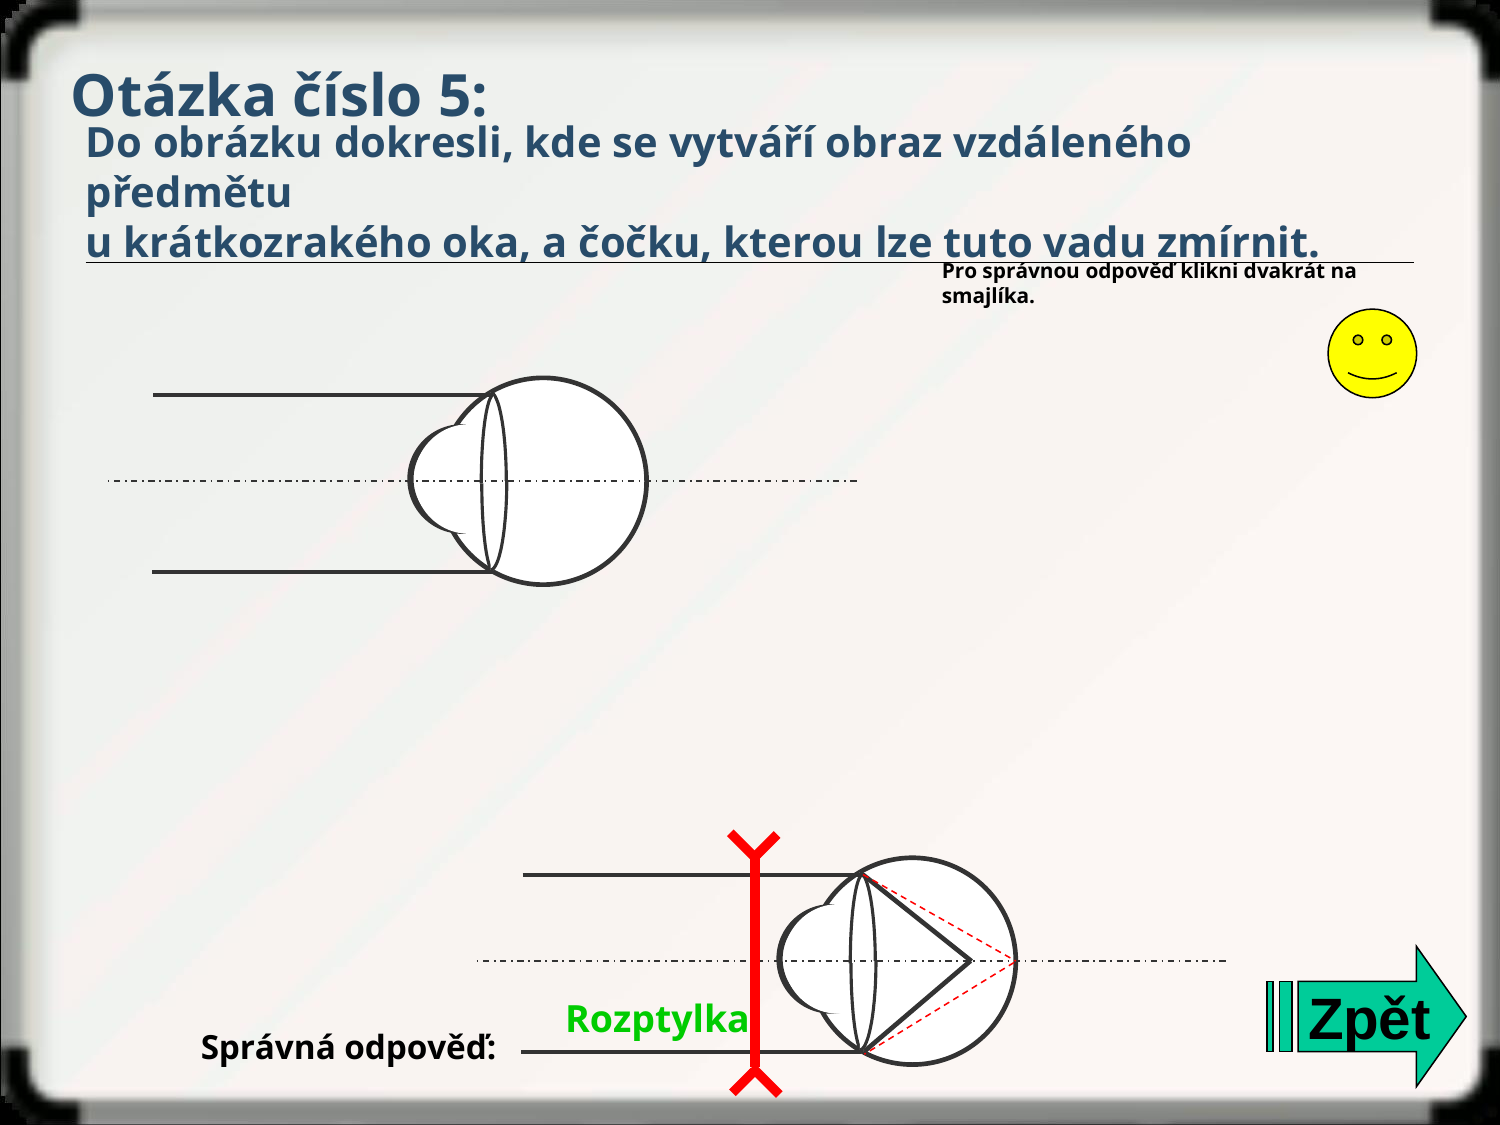

Otázka číslo 5:
Do obrázku dokresli, kde se vytváří obraz vzdáleného předmětu
u krátkozrakého oka, a čočku, kterou lze tuto vadu zmírnit.
Pro správnou odpověď klikni dvakrát na smajlíka.
Rozptylka
Zpět
Správná odpověď: